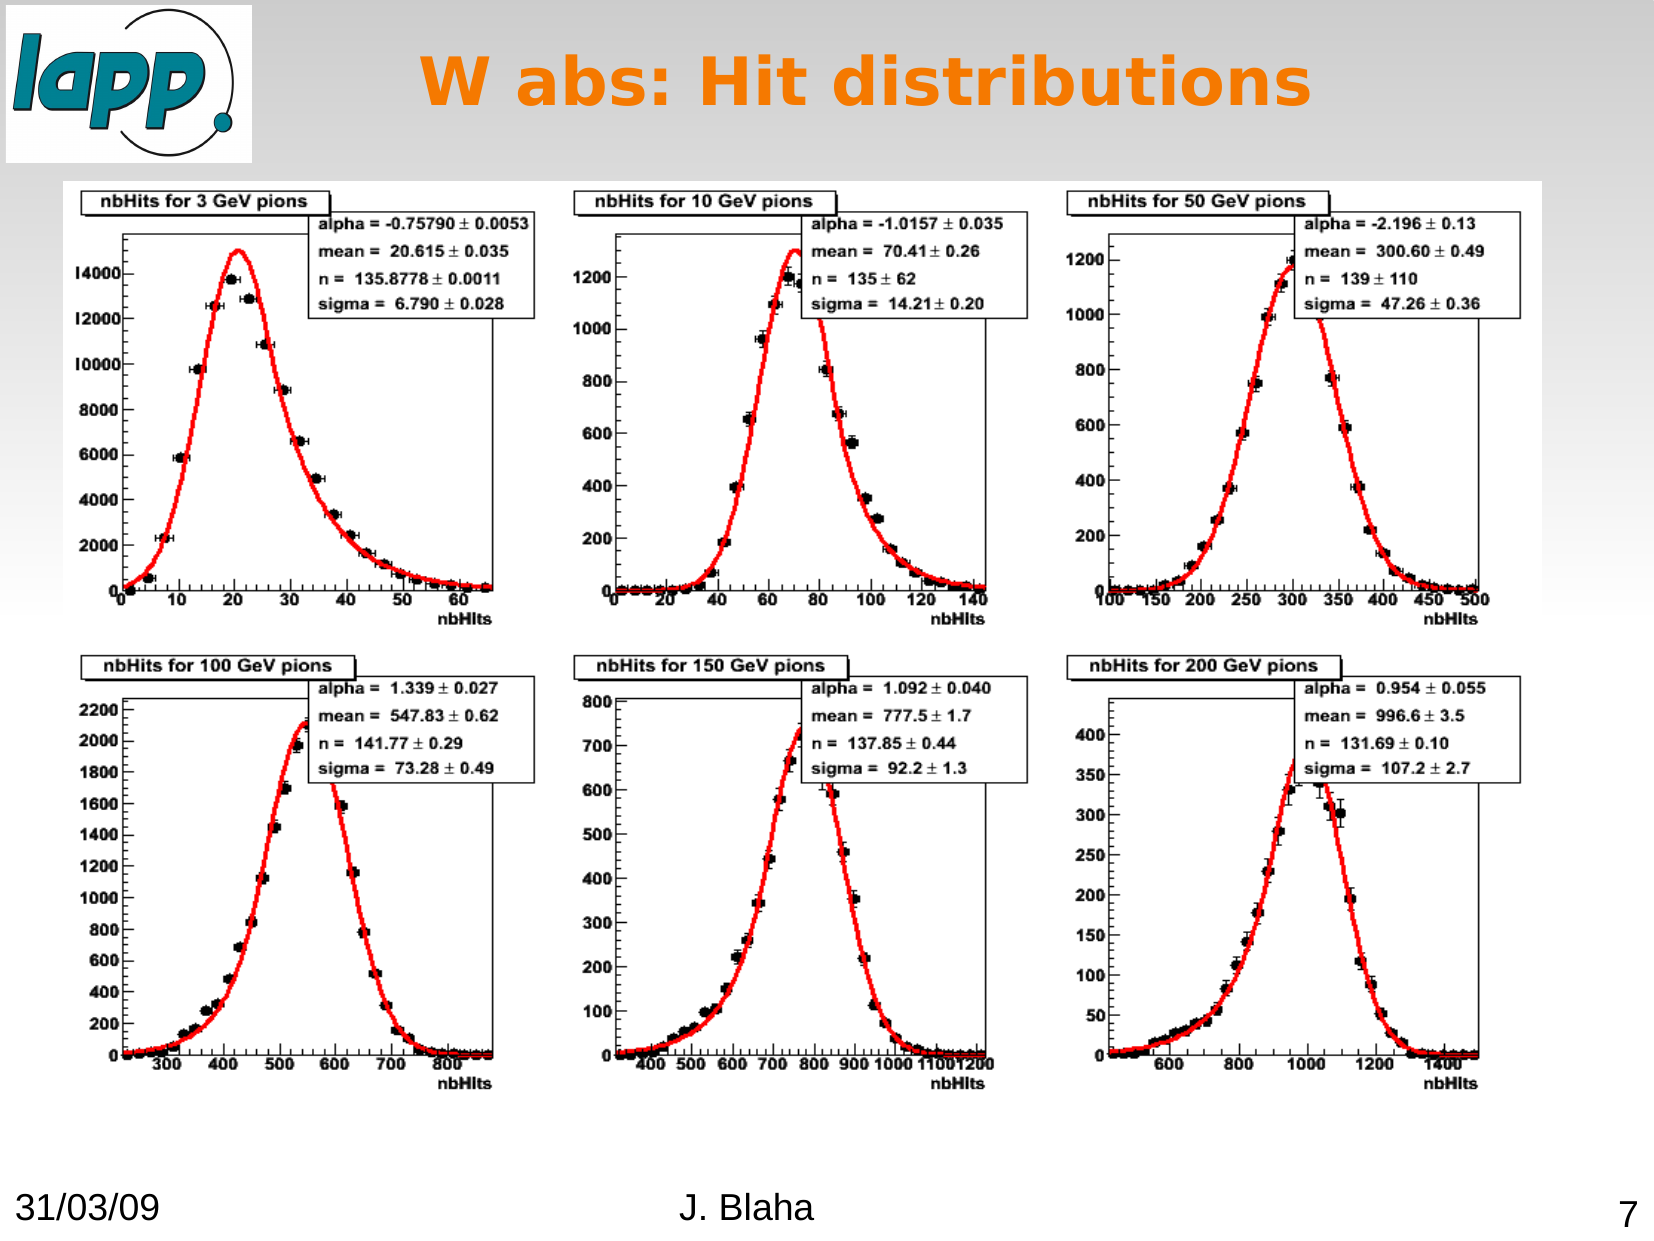

# W abs: Hit distributions
31/03/09
 J. Blaha